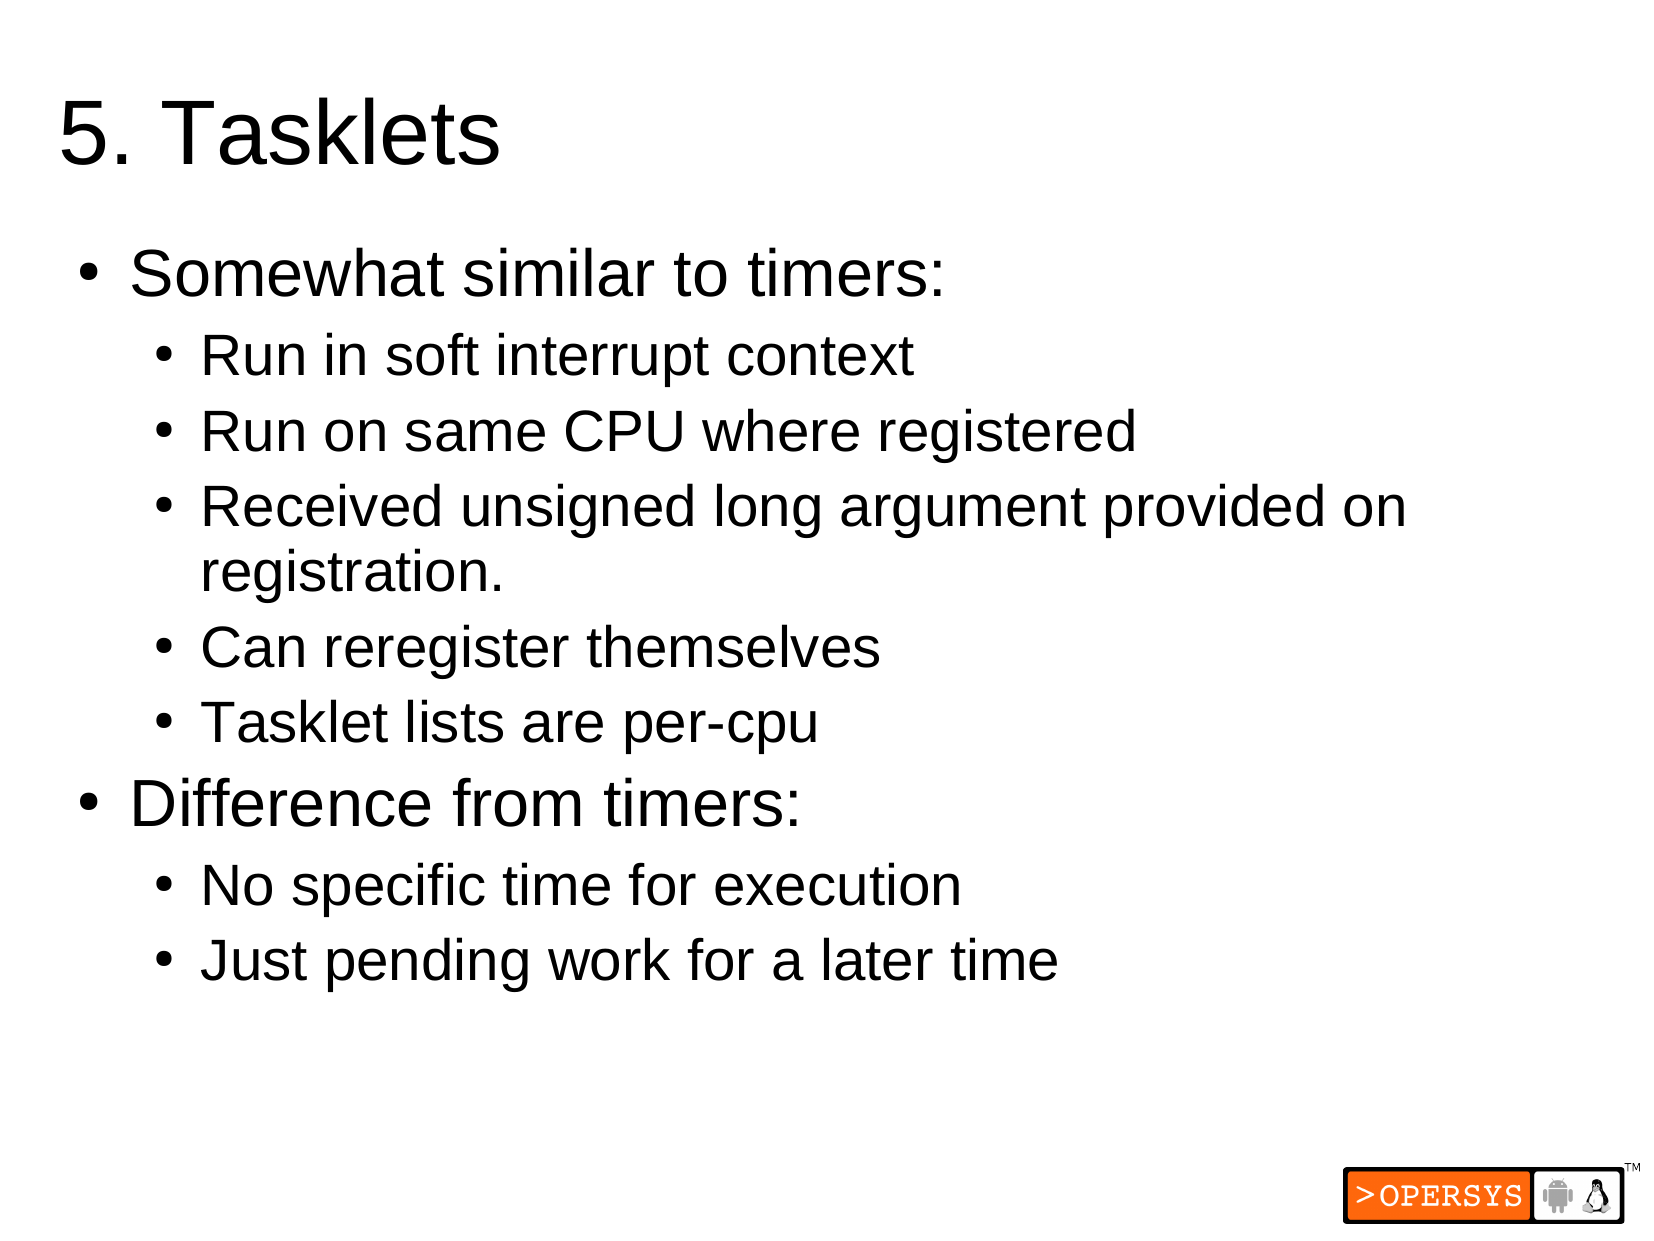

# 5. Tasklets
Somewhat similar to timers:
Run in soft interrupt context
Run on same CPU where registered
Received unsigned long argument provided on registration.
Can reregister themselves
Tasklet lists are per-cpu
Difference from timers:
No specific time for execution
Just pending work for a later time